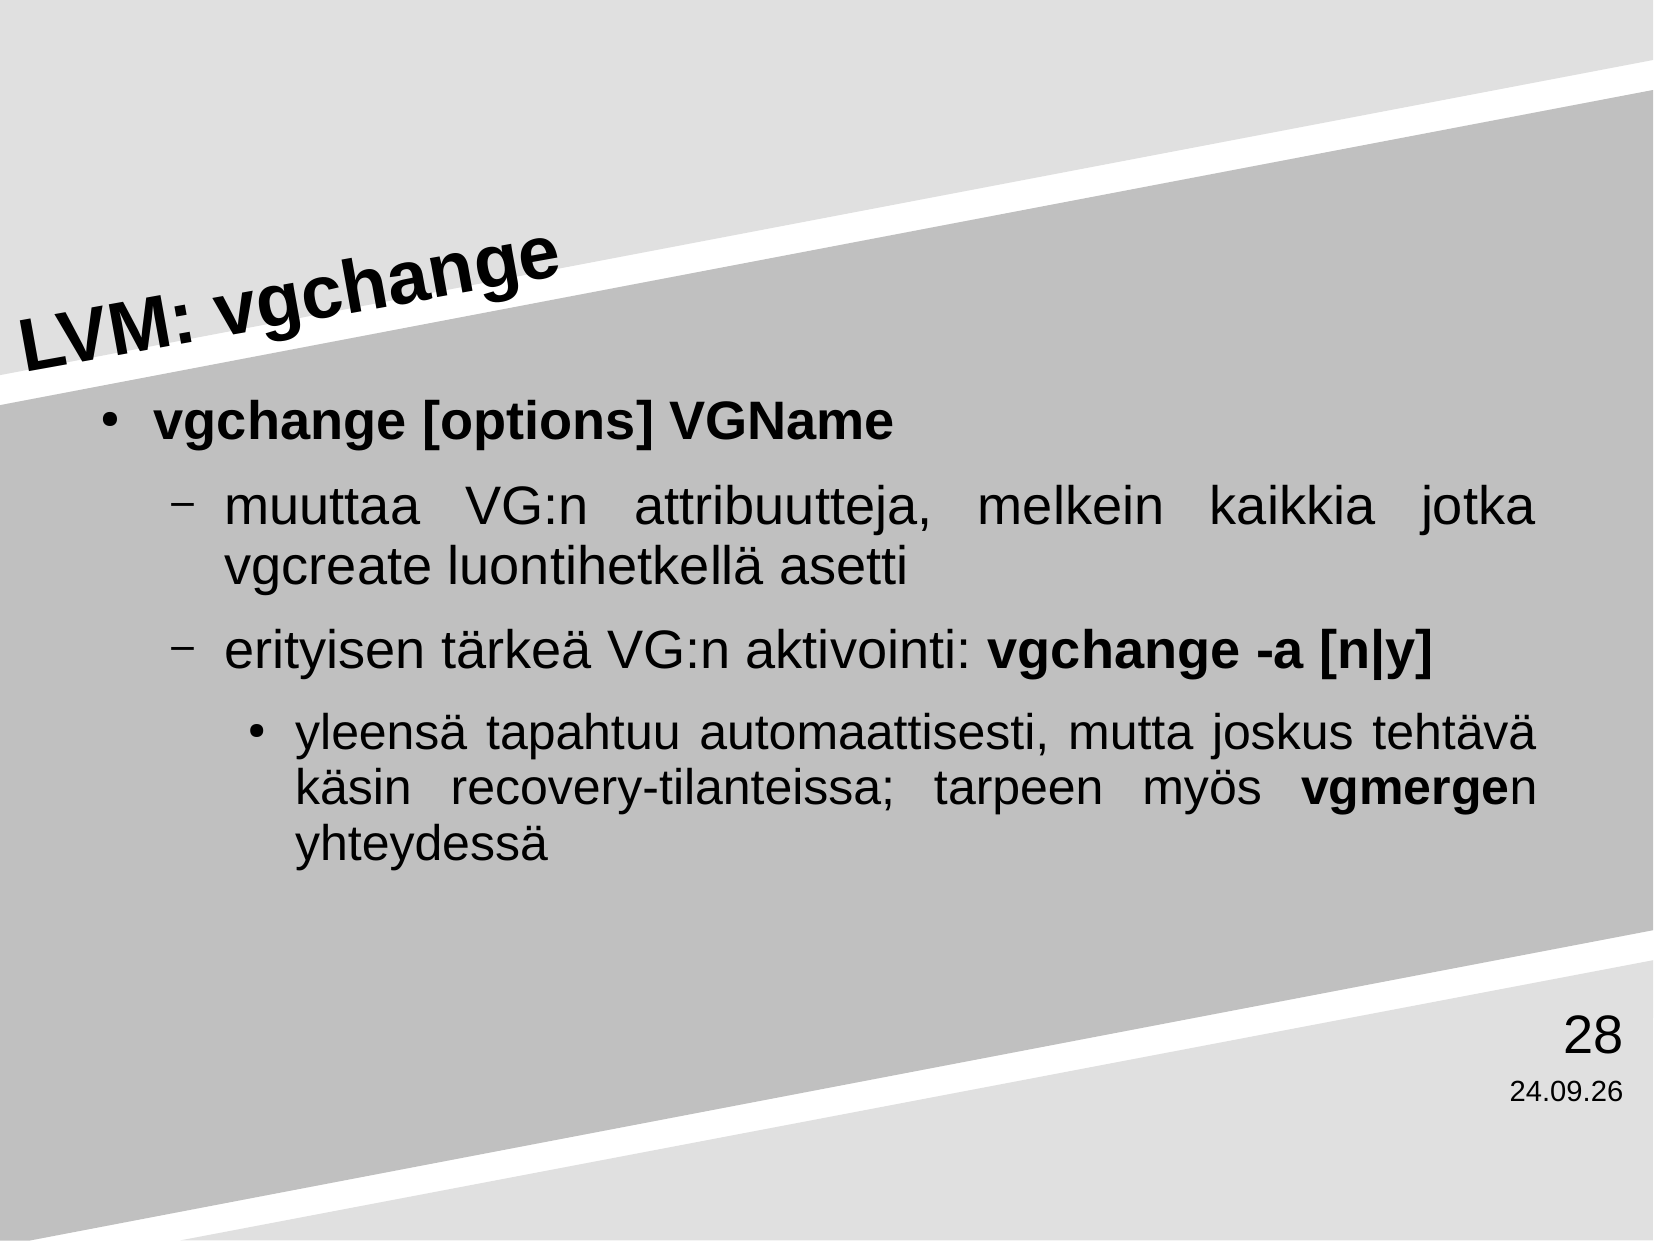

# LVM: vgchange
vgchange [options] VGName
muuttaa VG:n attribuutteja, melkein kaikkia jotka vgcreate luontihetkellä asetti
erityisen tärkeä VG:n aktivointi: vgchange -a [n|y]
yleensä tapahtuu automaattisesti, mutta joskus tehtävä käsin recovery-tilanteissa; tarpeen myös vgmergen yhteydessä
28